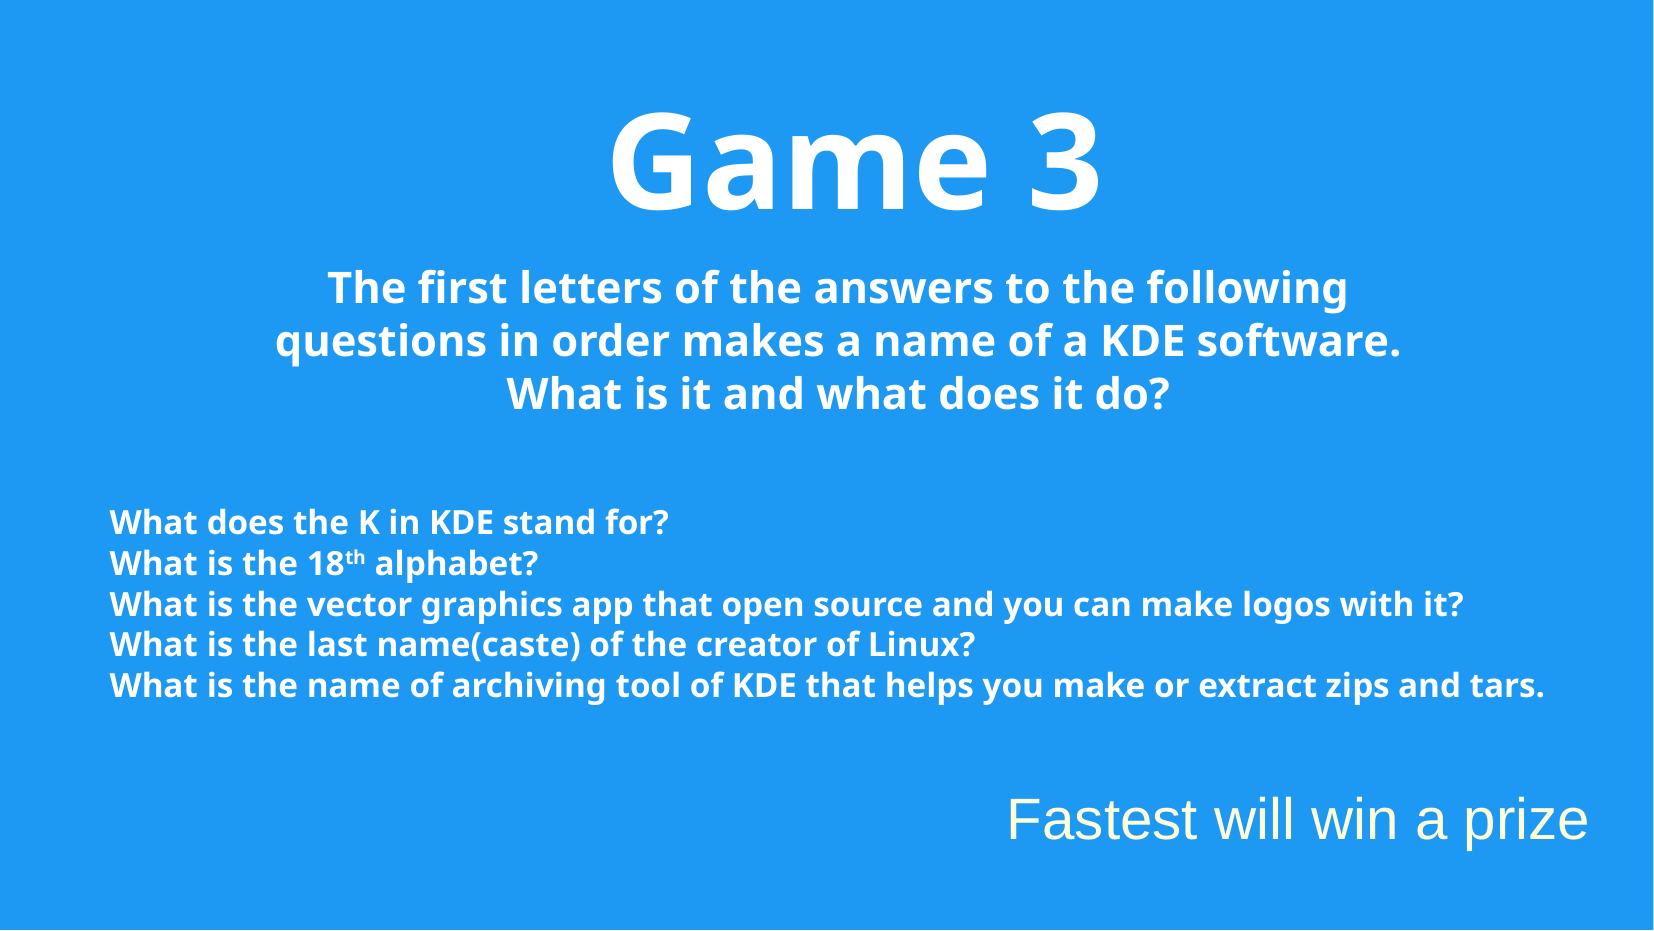

# Game 3
The first letters of the answers to the following questions in order makes a name of a KDE software. What is it and what does it do?
What does the K in KDE stand for?
What is the 18th alphabet?
What is the vector graphics app that open source and you can make logos with it?
What is the last name(caste) of the creator of Linux?
What is the name of archiving tool of KDE that helps you make or extract zips and tars.
Fastest will win a prize